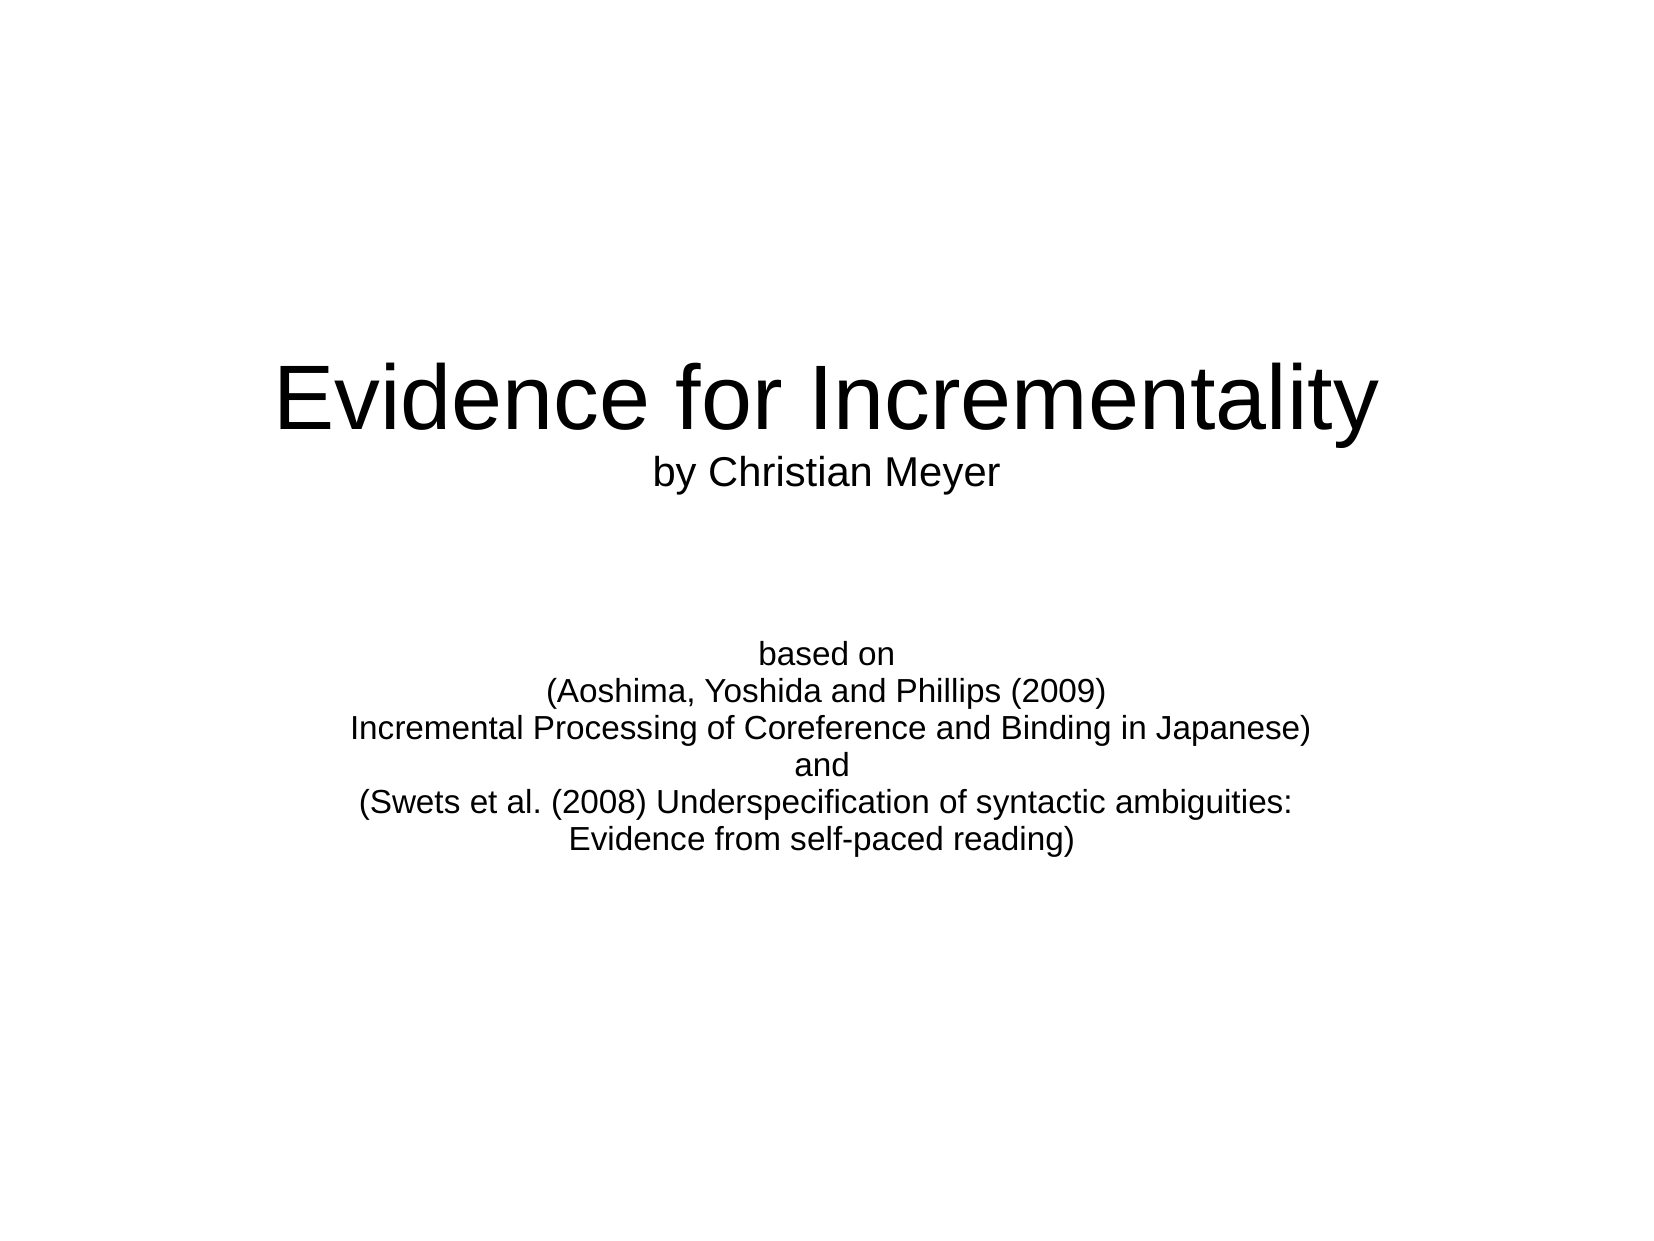

# Evidence for Incrementality by Christian Meyer
based on
(Aoshima, Yoshida and Phillips (2009)
 Incremental Processing of Coreference and Binding in Japanese) and
(Swets et al. (2008) Underspecification of syntactic ambiguities: Evidence from self-paced reading)